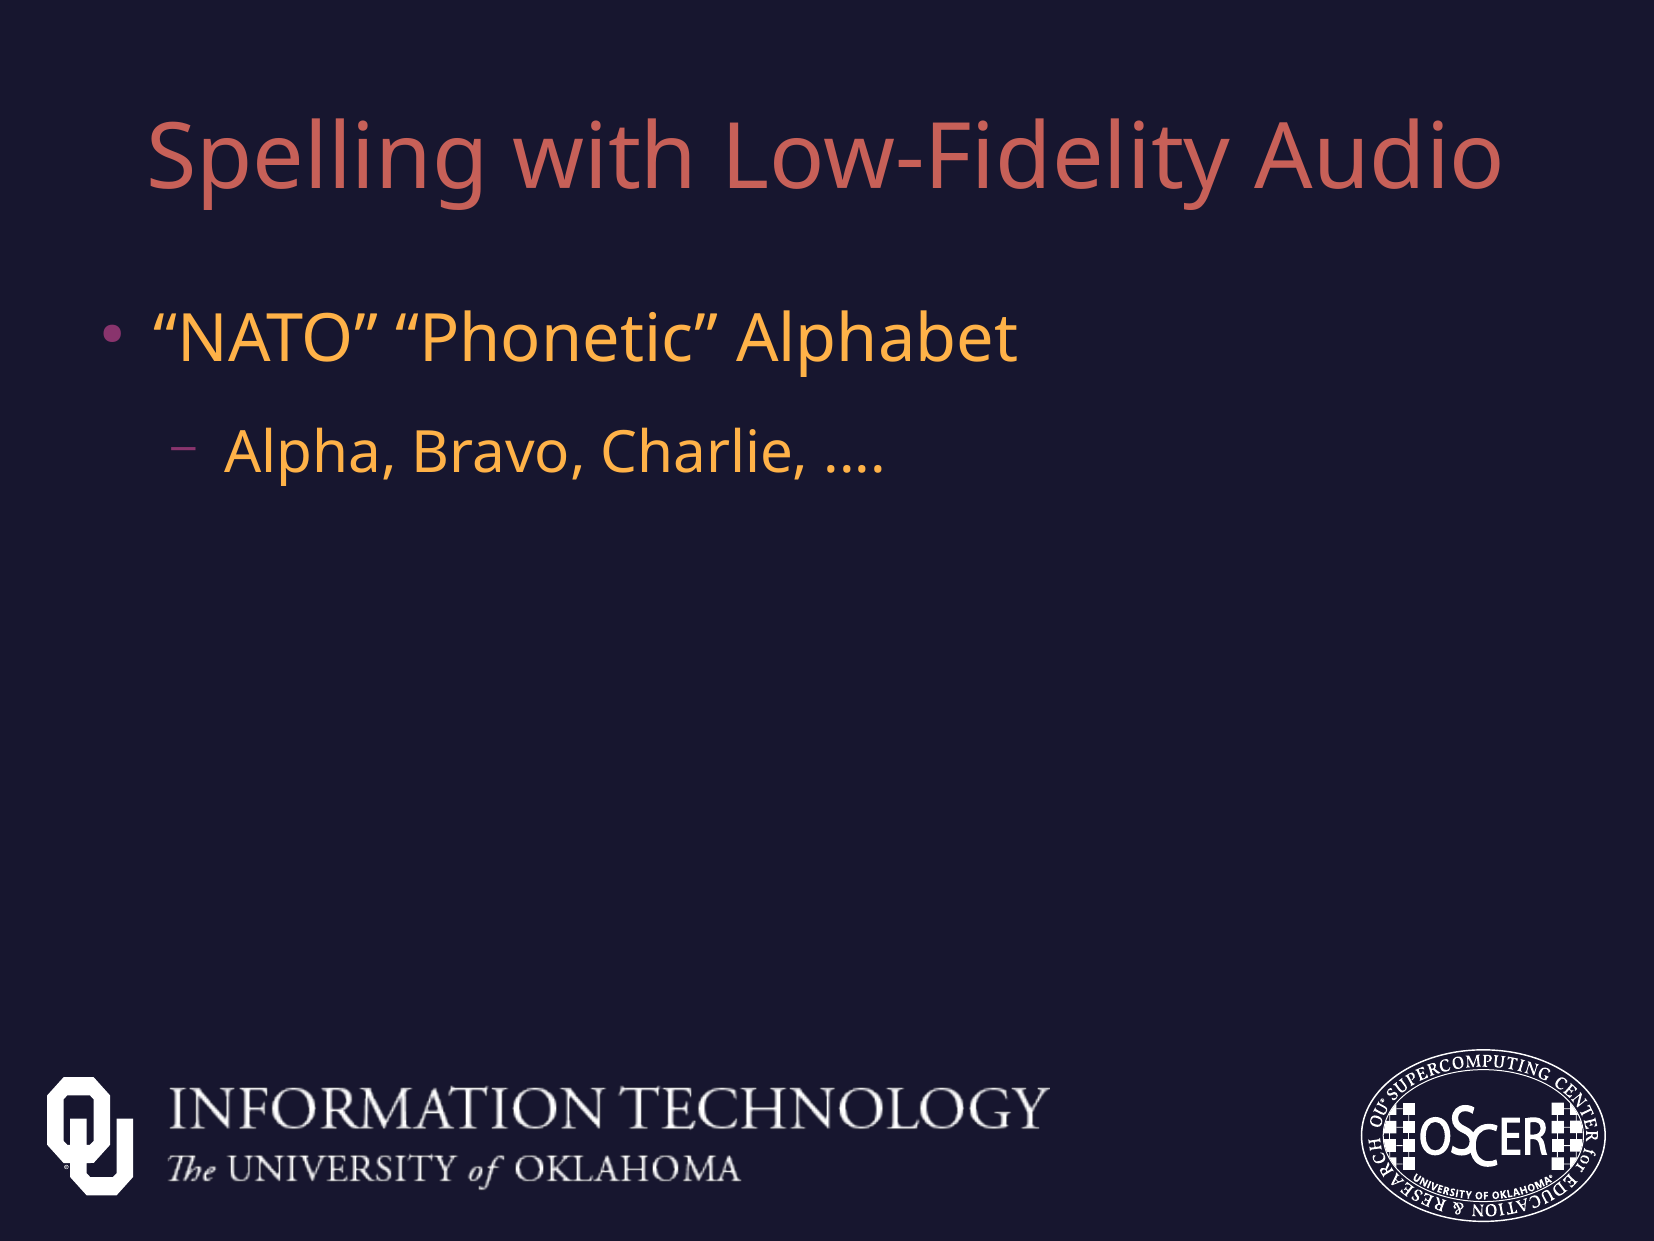

# Spelling with Low-Fidelity Audio
“NATO” “Phonetic” Alphabet
Alpha, Bravo, Charlie, ....